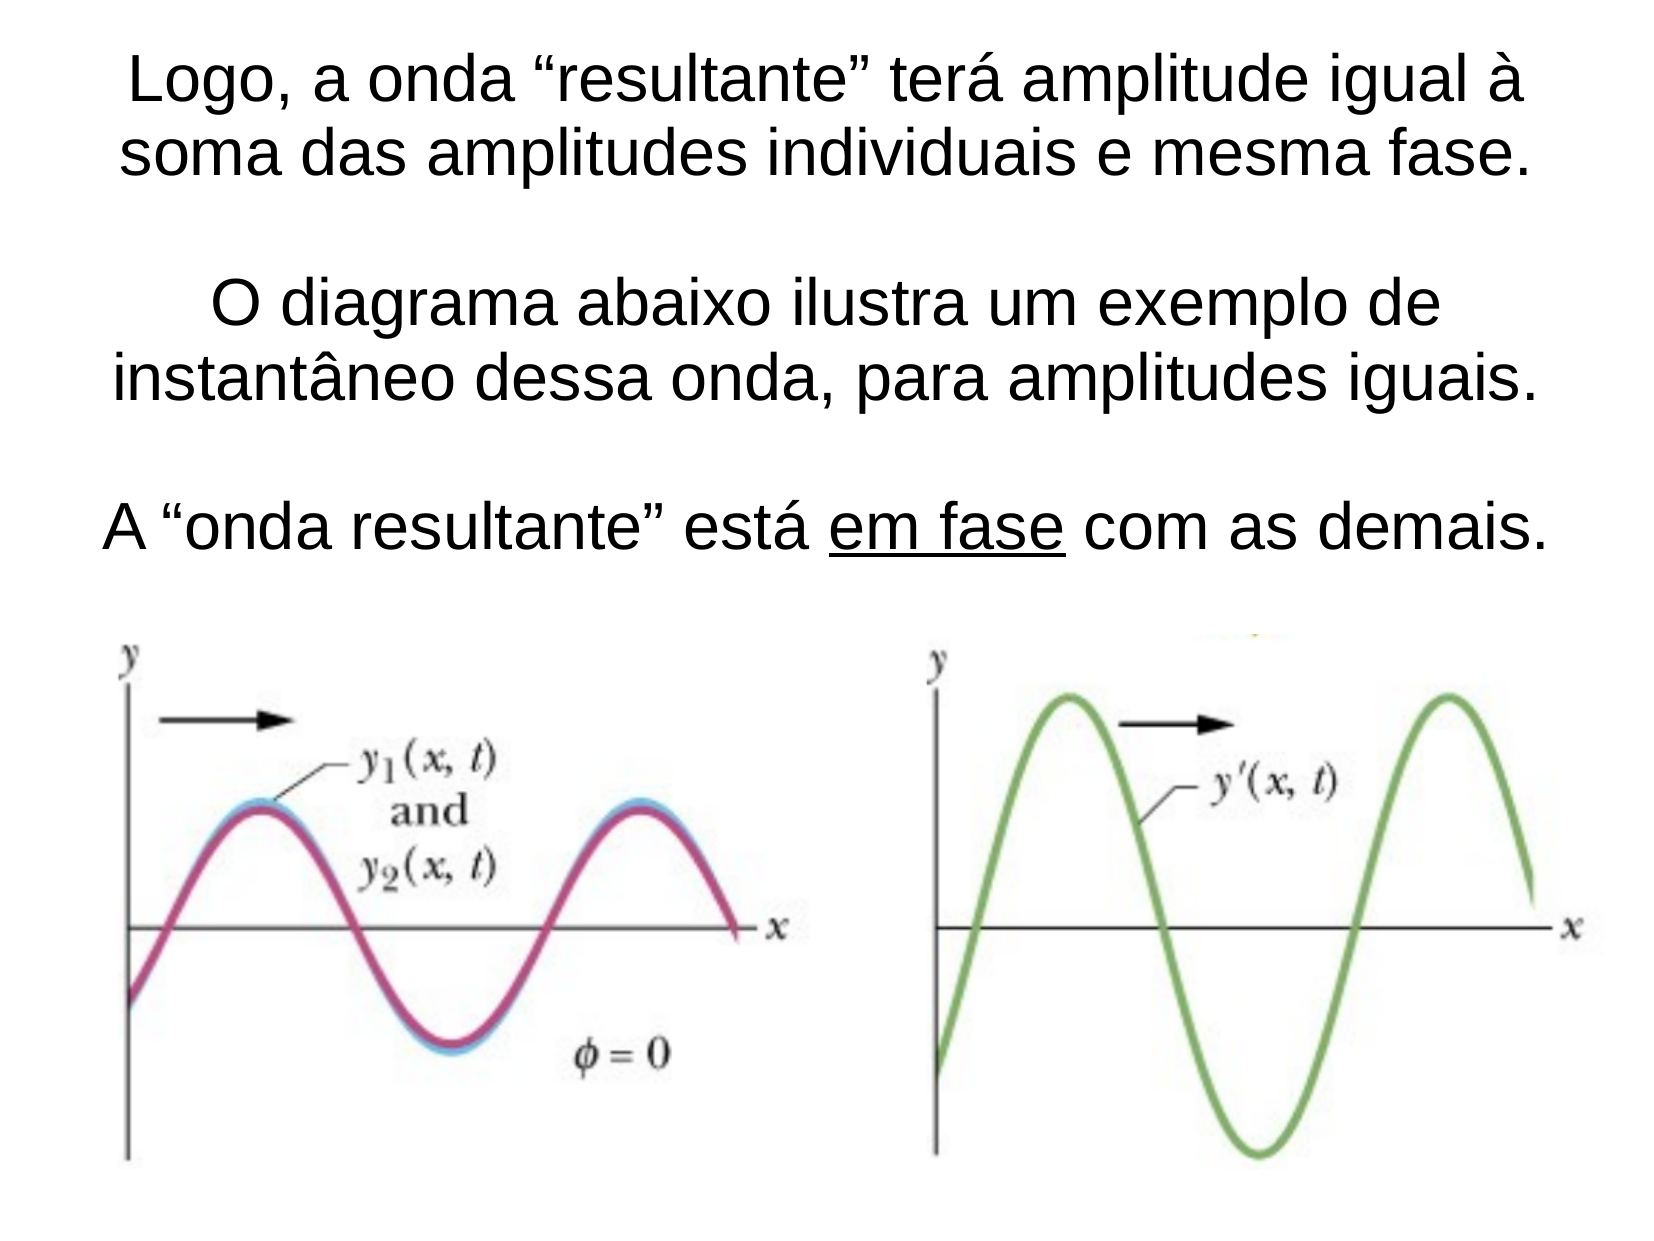

# Logo, a onda “resultante” terá amplitude igual à soma das amplitudes individuais e mesma fase.
O diagrama abaixo ilustra um exemplo de instantâneo dessa onda, para amplitudes iguais.
A “onda resultante” está em fase com as demais.